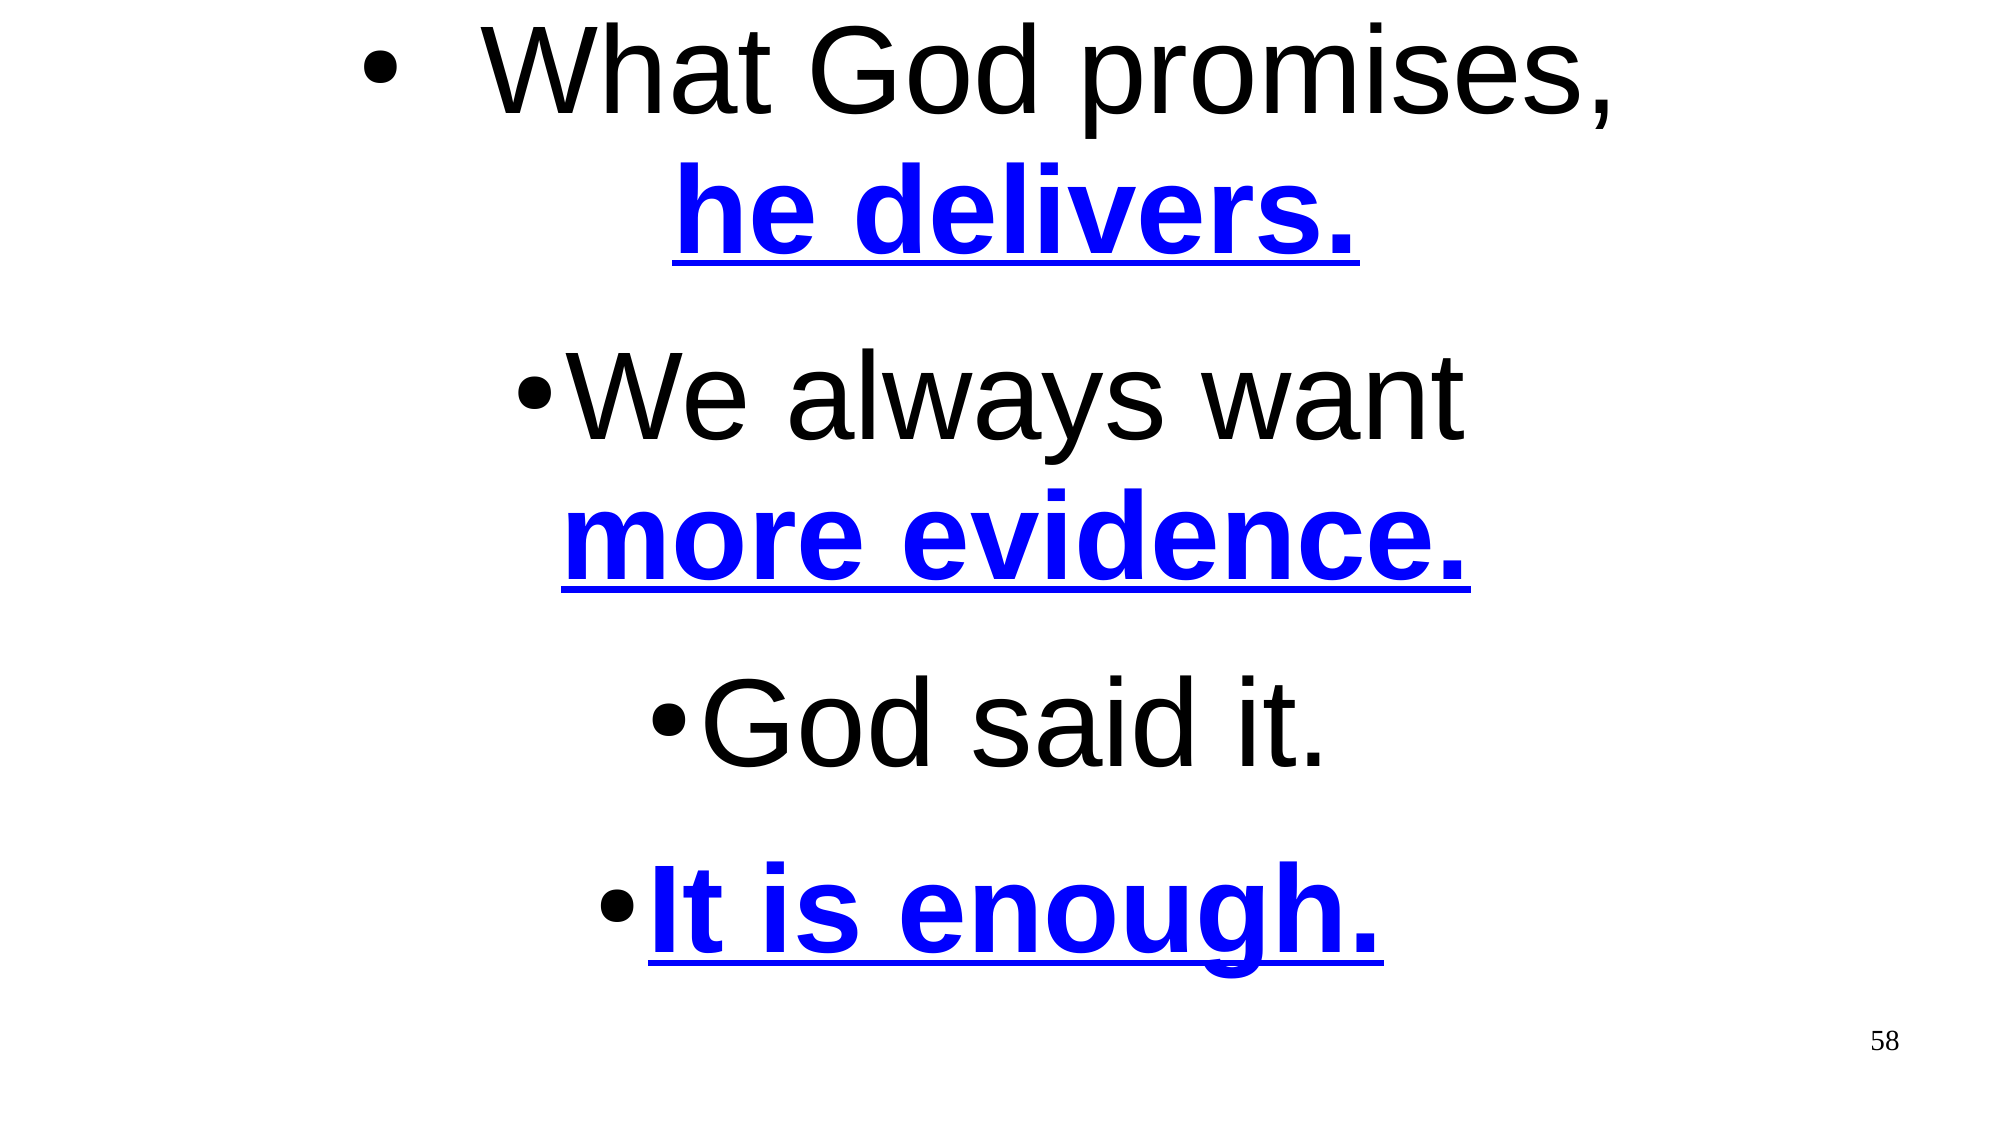

# What God promises, he delivers.
We always want
more evidence.
God said it.
It is enough.
58